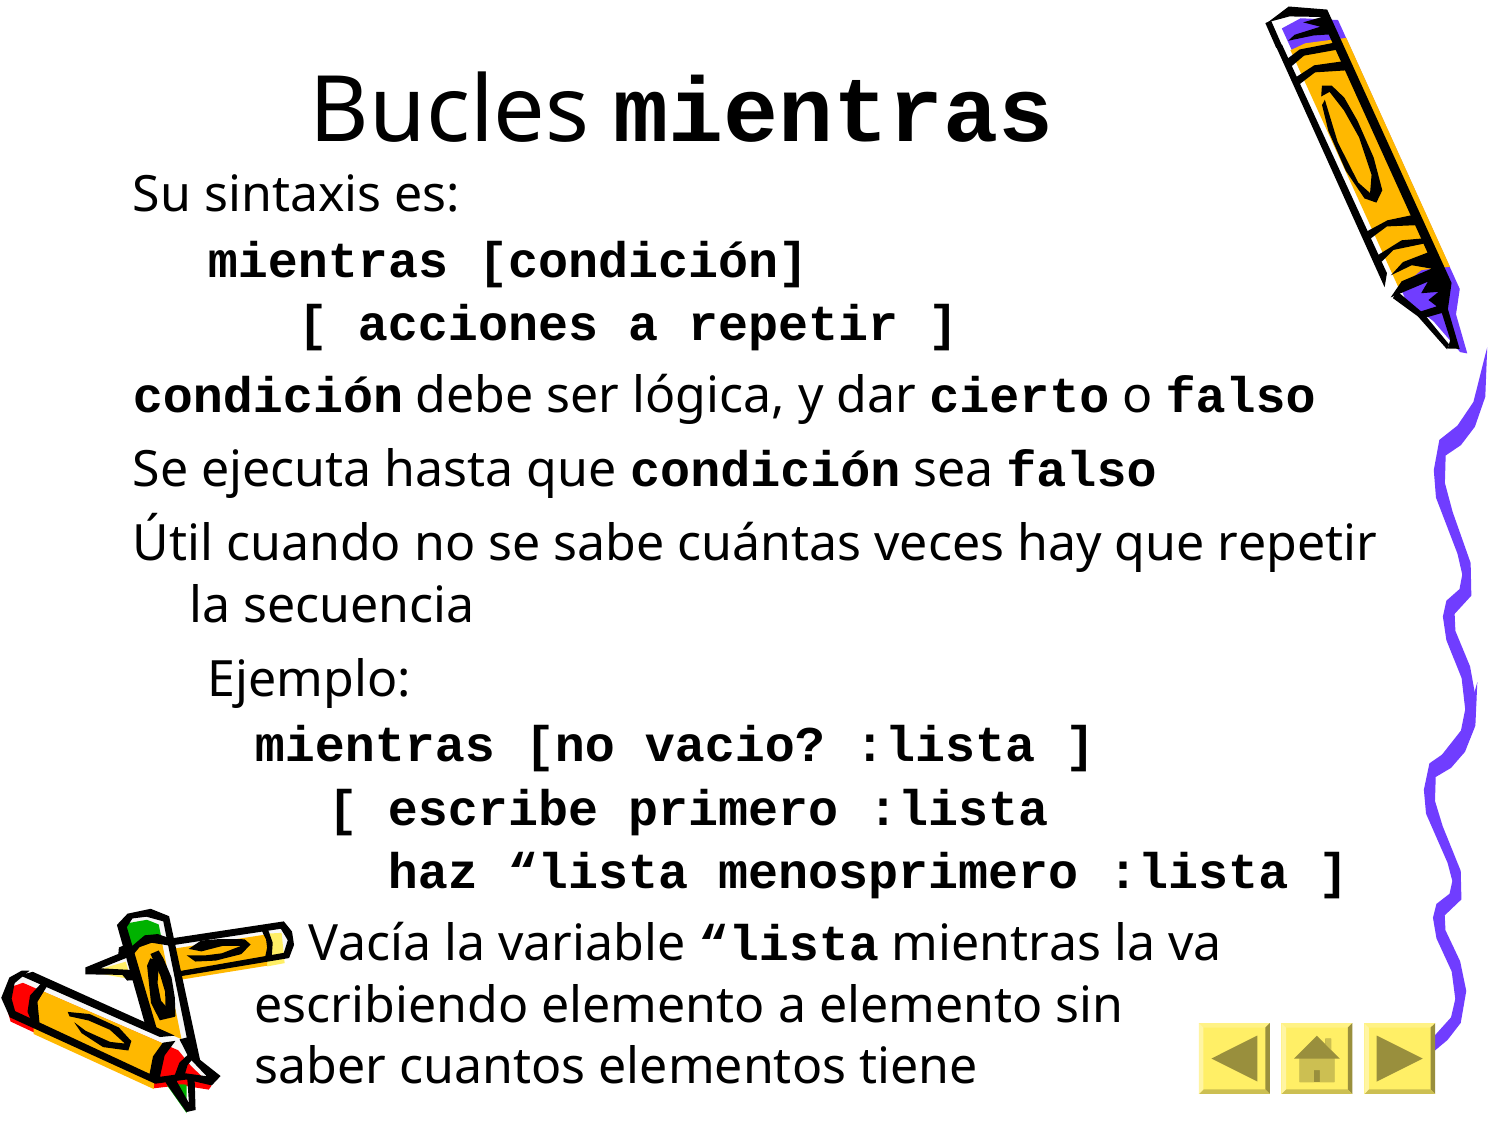

# Bucles mientras
Su sintaxis es:
mientras [condición]
 [ acciones a repetir ]
condición debe ser lógica, y dar cierto o falso
Se ejecuta hasta que condición sea falso
Útil cuando no se sabe cuántas veces hay que repetir la secuencia
Ejemplo:
	mientras [no vacio? :lista ]
 [ escribe primero :lista
 haz “lista menosprimero :lista ]
		Vacía la variable “lista mientras la va 	escribiendo elemento a elemento sin 		saber cuantos elementos tiene